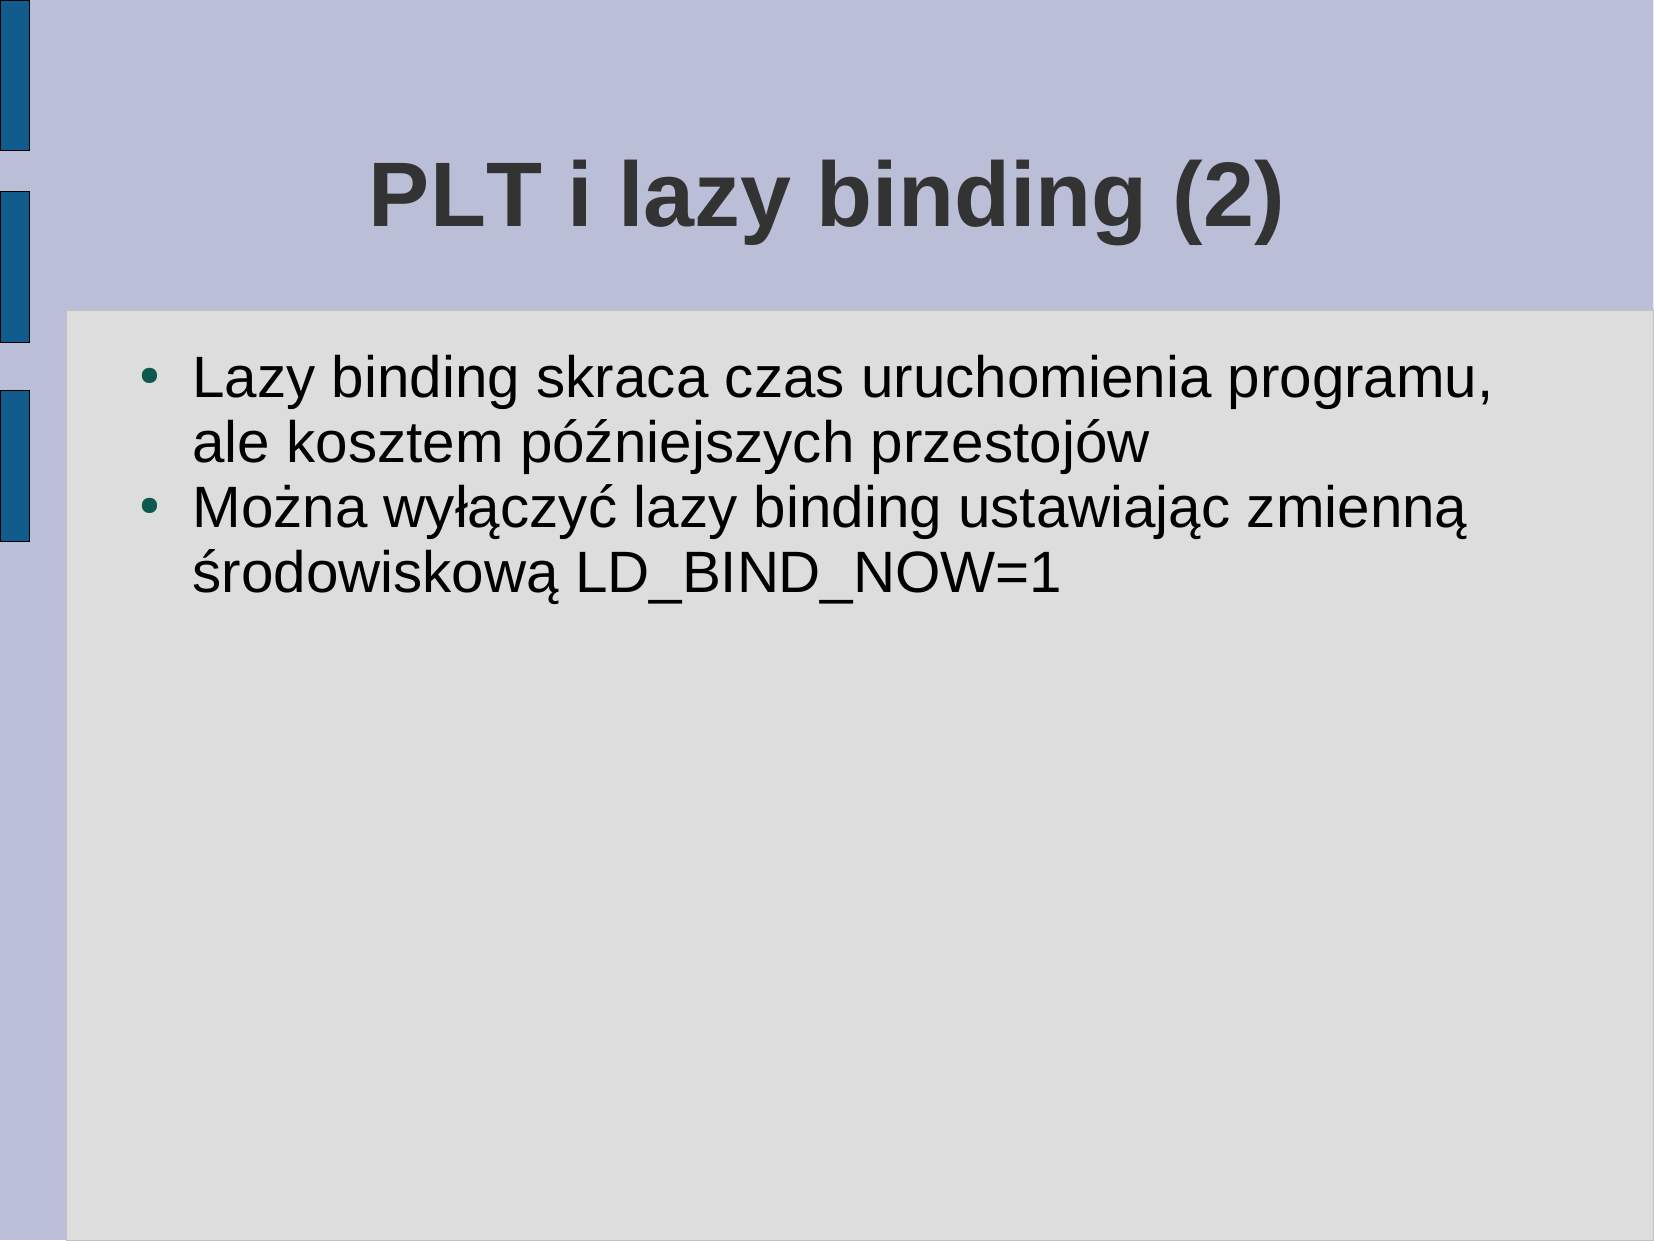

# PLT i lazy binding (2)
Lazy binding skraca czas uruchomienia programu, ale kosztem późniejszych przestojów
Można wyłączyć lazy binding ustawiając zmienną środowiskową LD_BIND_NOW=1